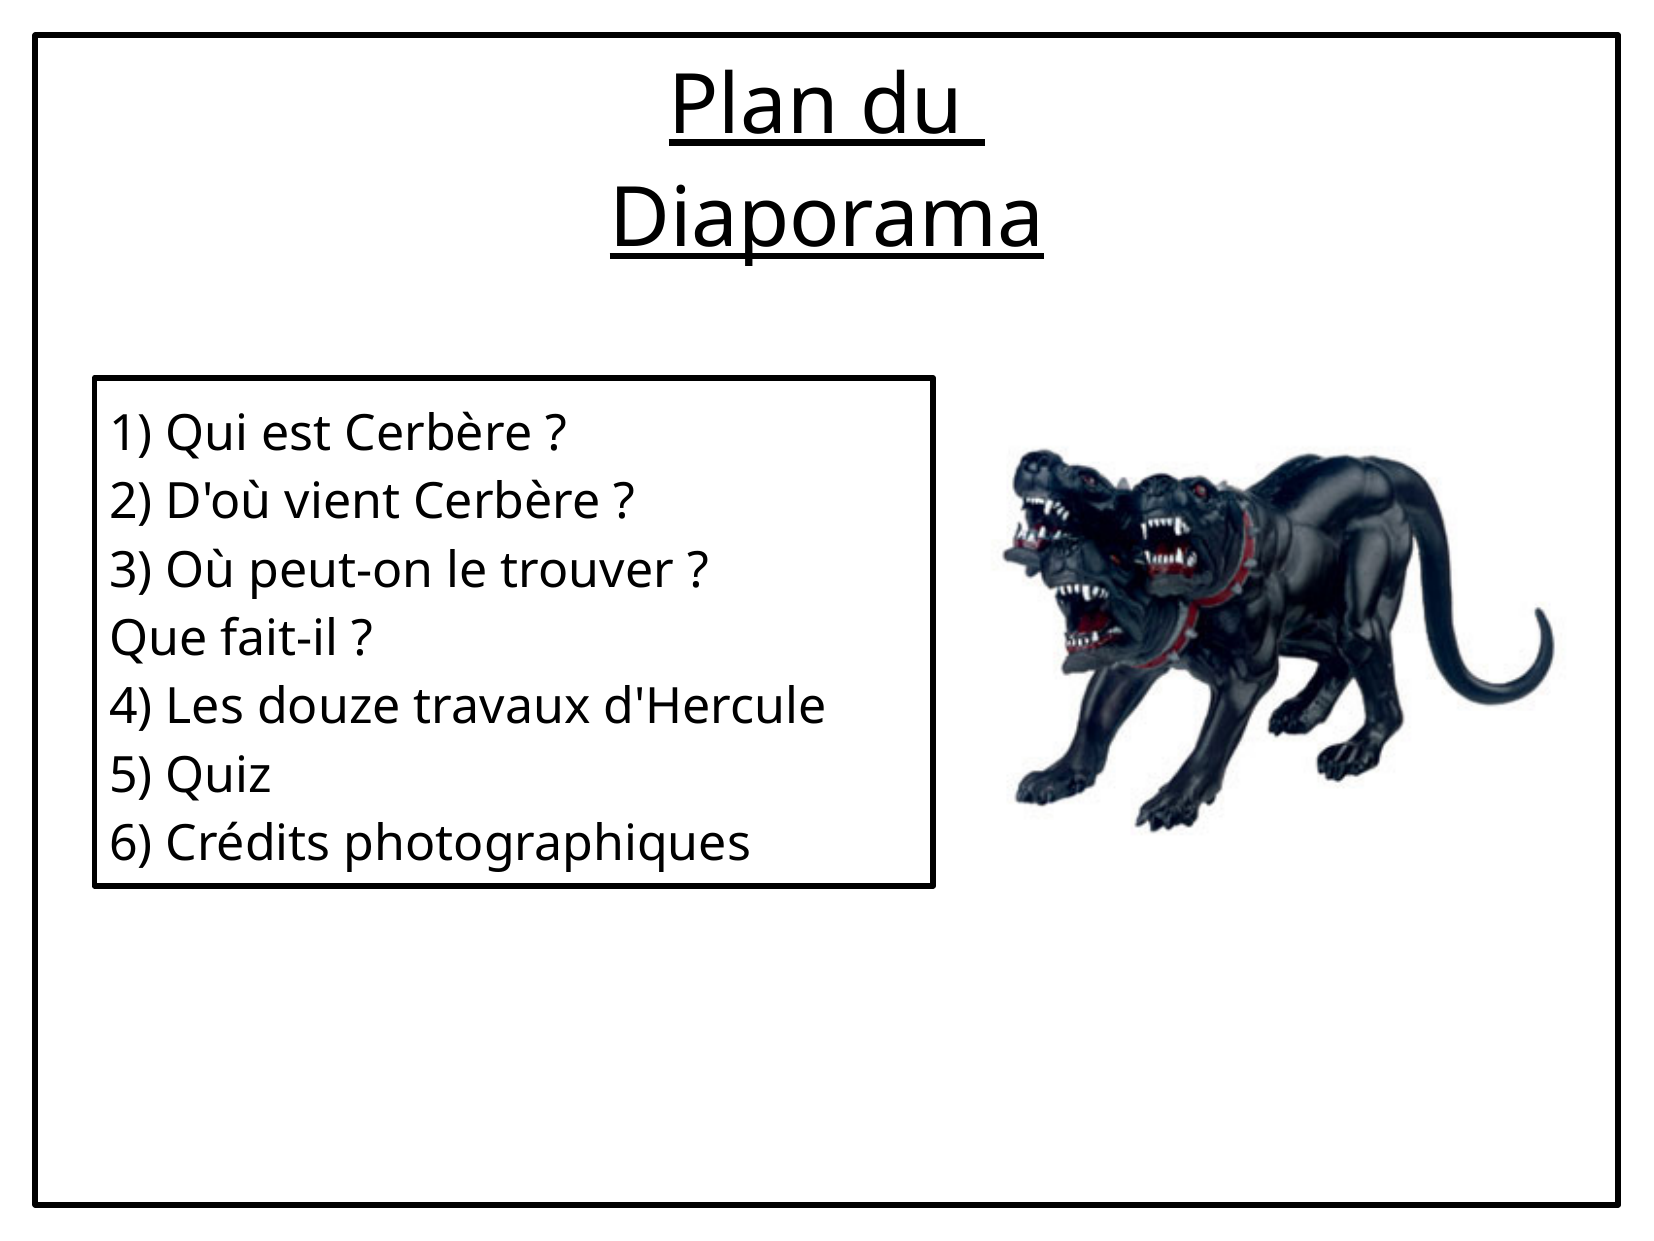

Plan du
Diaporama
1) Qui est Cerbère ?
2) D'où vient Cerbère ?
3) Où peut-on le trouver ?
Que fait-il ?
4) Les douze travaux d'Hercule
5) Quiz
6) Crédits photographiques